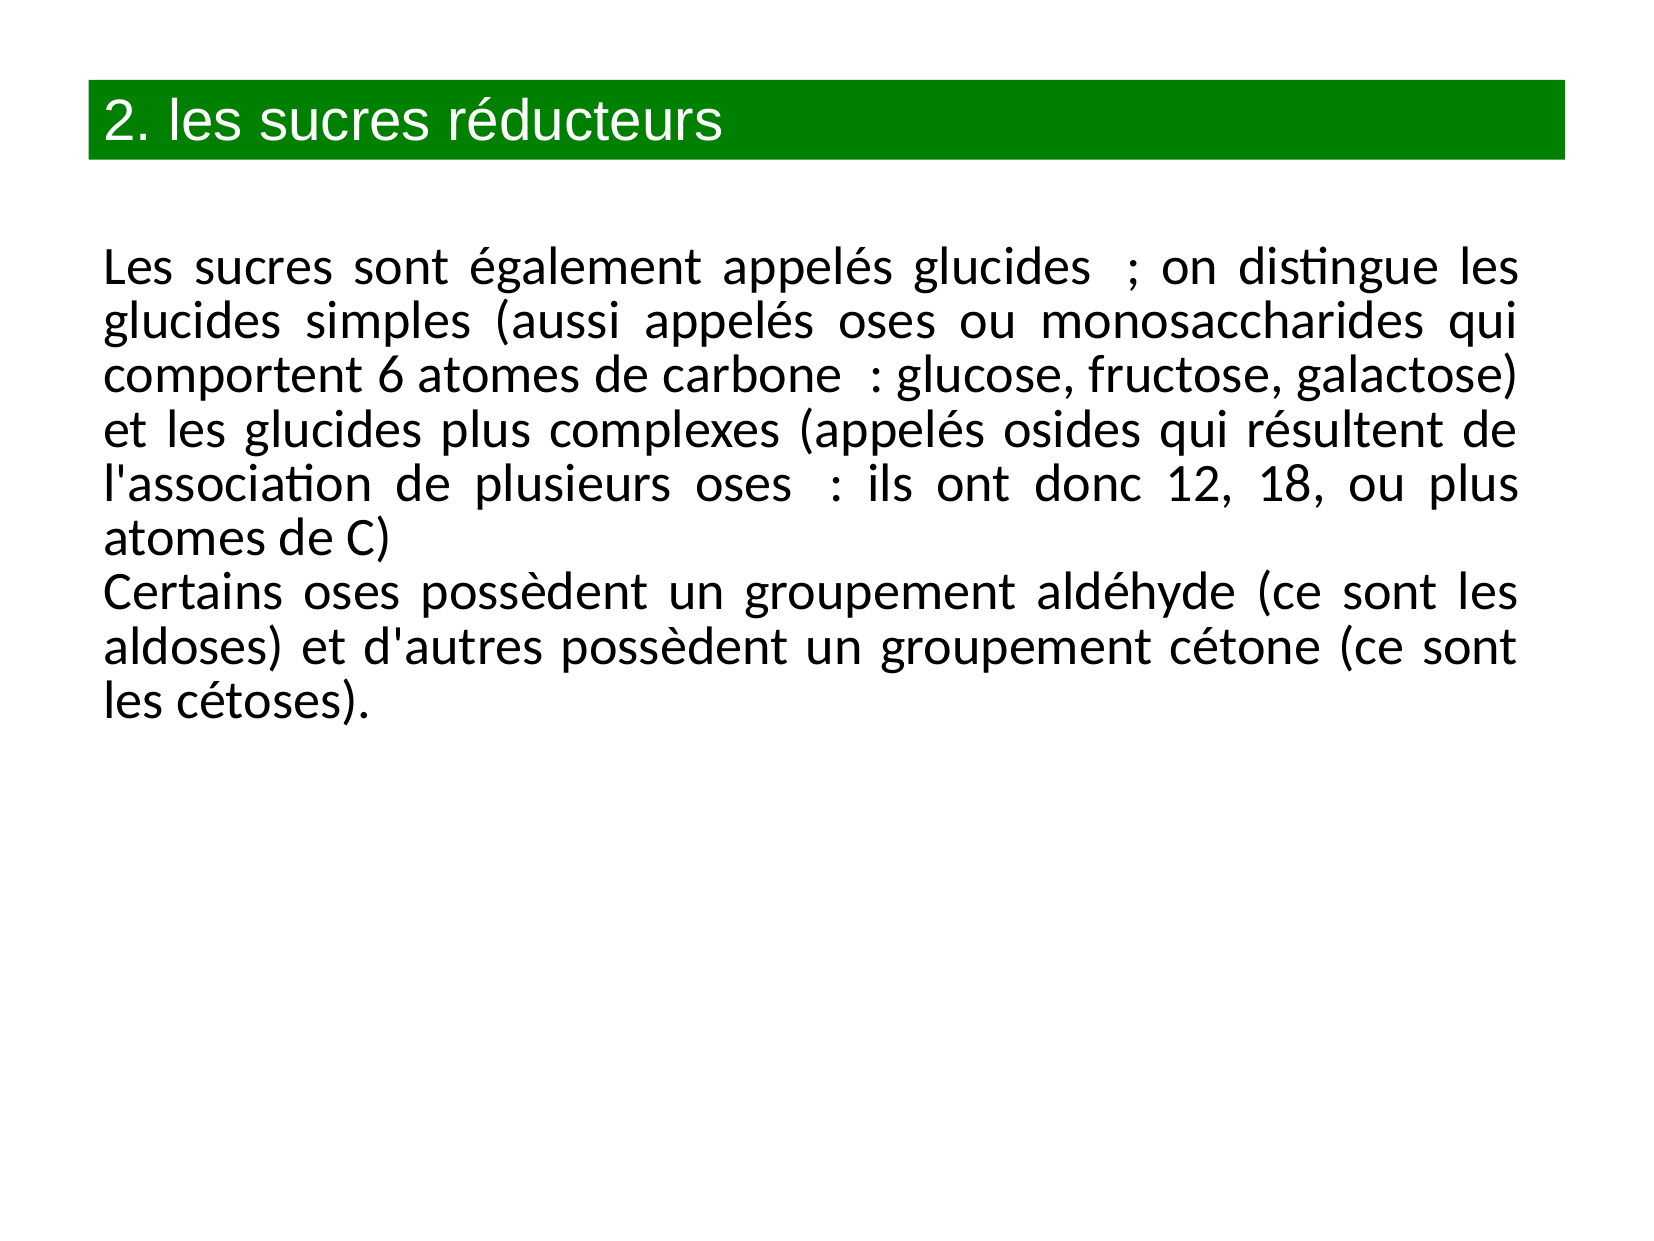

2. les sucres réducteurs
Les sucres sont également appelés glucides  ; on distingue les glucides simples (aussi appelés oses ou monosaccharides qui comportent 6 atomes de carbone  : glucose, fructose, galactose) et les glucides plus complexes (appelés osides qui résultent de l'association de plusieurs oses  : ils ont donc 12, 18, ou plus atomes de C)
Certains oses possèdent un groupement aldéhyde (ce sont les aldoses) et d'autres possèdent un groupement cétone (ce sont les cétoses).